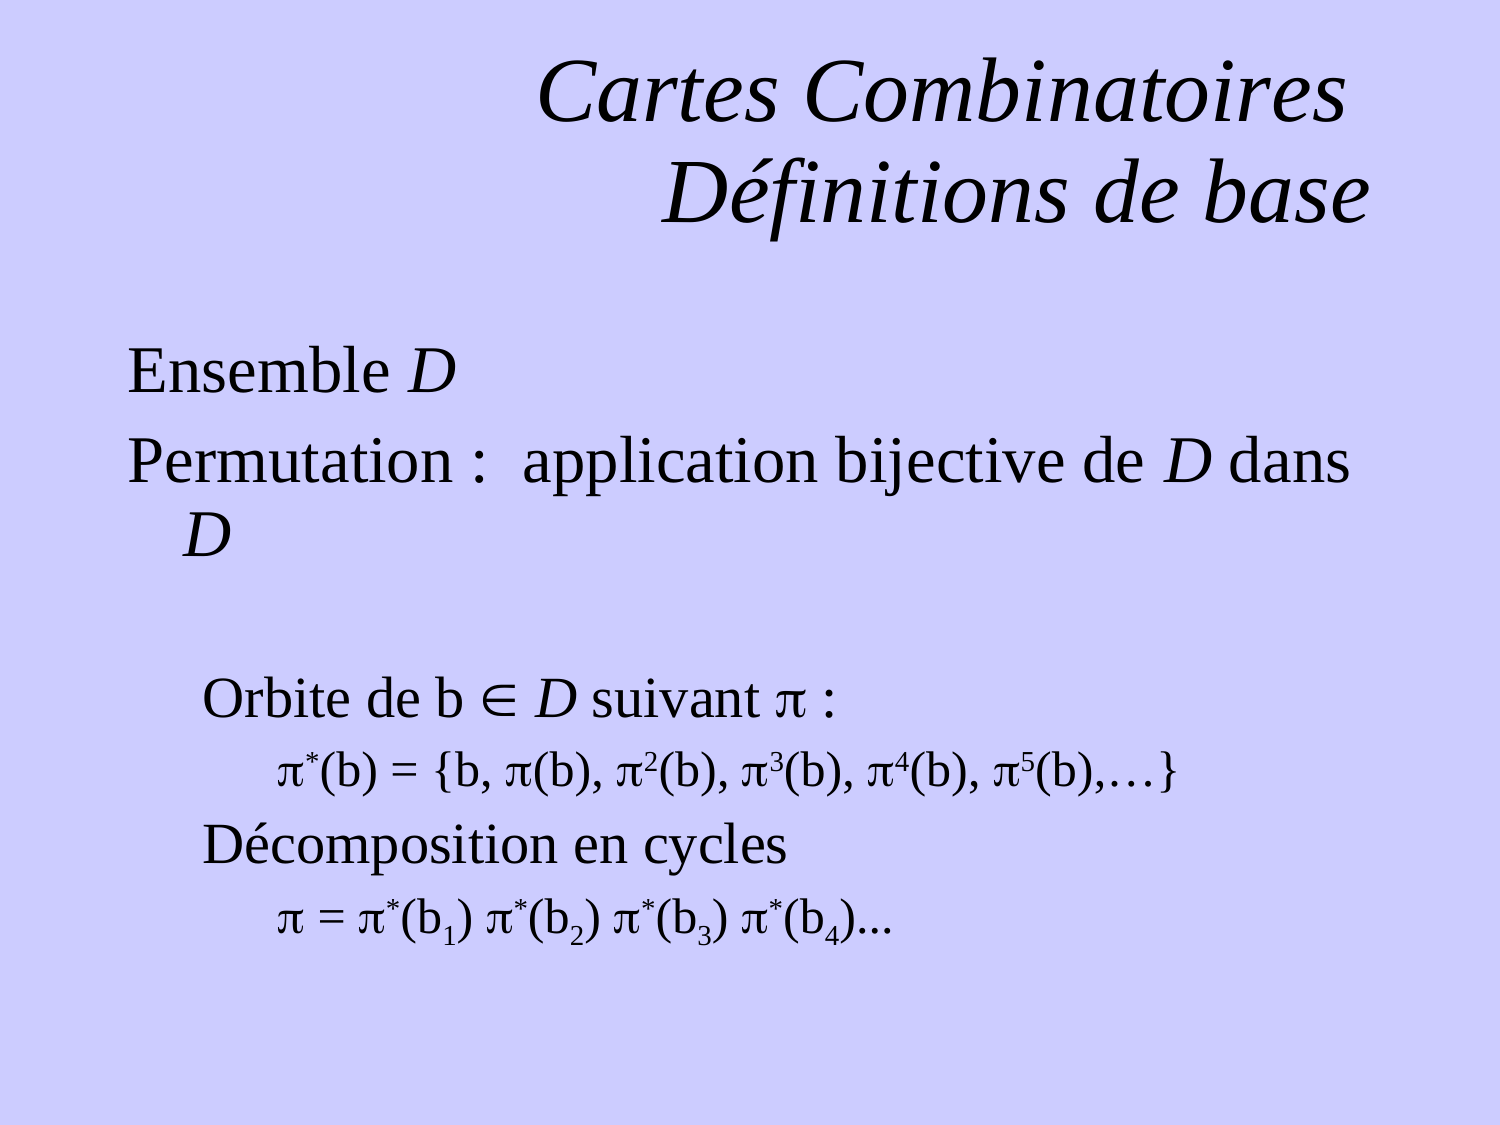

# Cartes Combinatoires Définitions de base
Ensemble D
Permutation : application bijective de D dans D
Orbite de b  D suivant  :
*(b) = {b, (b), 2(b), 3(b), 4(b), 5(b),…}
Décomposition en cycles
 = *(b1) *(b2) *(b3) *(b4)...